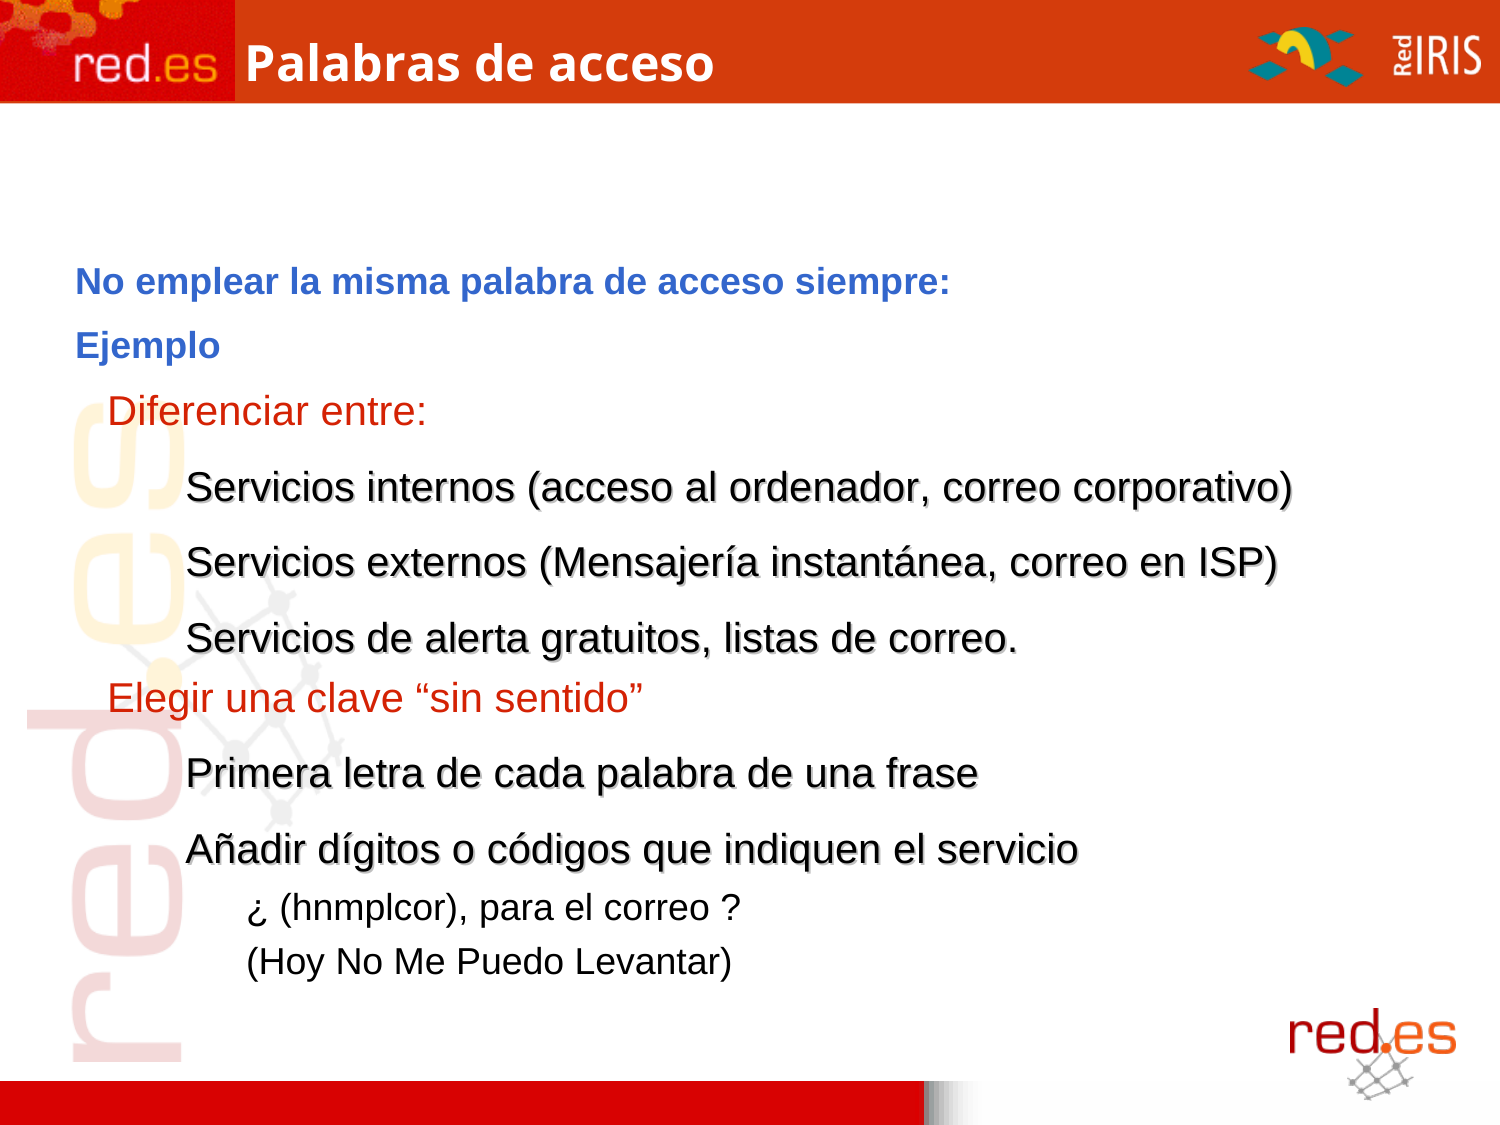

# Palabras de acceso
No emplear la misma palabra de acceso siempre:
Ejemplo
Diferenciar entre:
Servicios internos (acceso al ordenador, correo corporativo)
Servicios externos (Mensajería instantánea, correo en ISP)
Servicios de alerta gratuitos, listas de correo.
Elegir una clave “sin sentido”
Primera letra de cada palabra de una frase
Añadir dígitos o códigos que indiquen el servicio
¿ (hnmplcor), para el correo ?
(Hoy No Me Puedo Levantar)